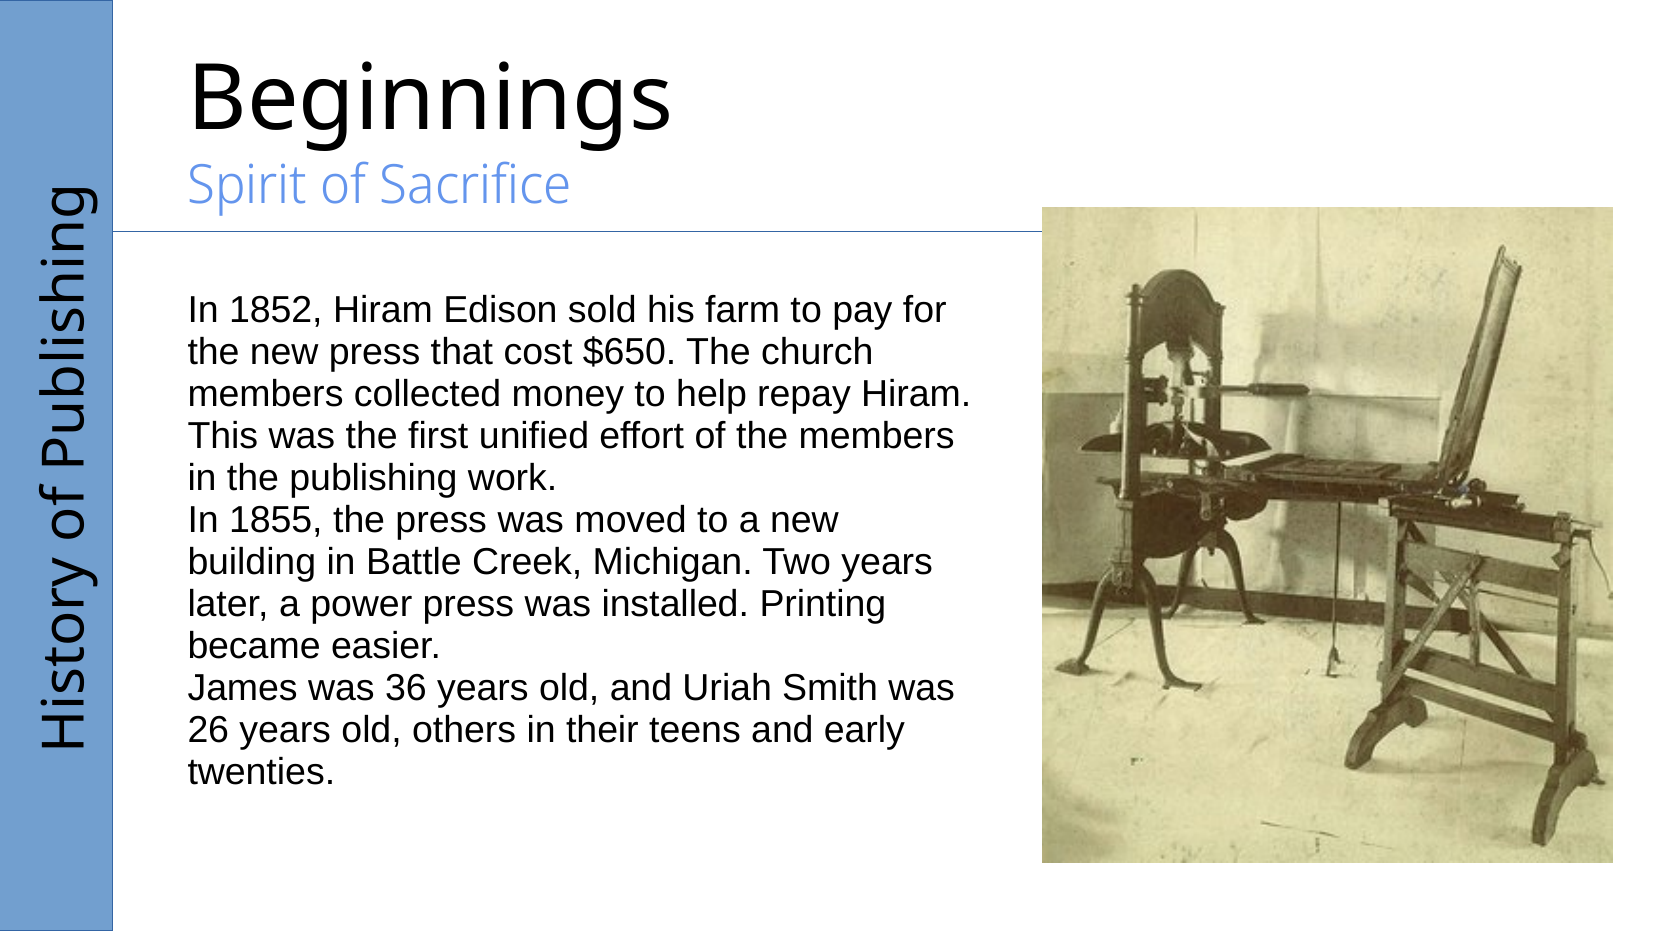

# Beginnings
Spirit of Sacrifice
In 1852, Hiram Edison sold his farm to pay for the new press that cost $650. The church members collected money to help repay Hiram. This was the first unified effort of the members in the publishing work.
In 1855, the press was moved to a new building in Battle Creek, Michigan. Two years later, a power press was installed. Printing became easier.
James was 36 years old, and Uriah Smith was 26 years old, others in their teens and early twenties.
History of Publishing